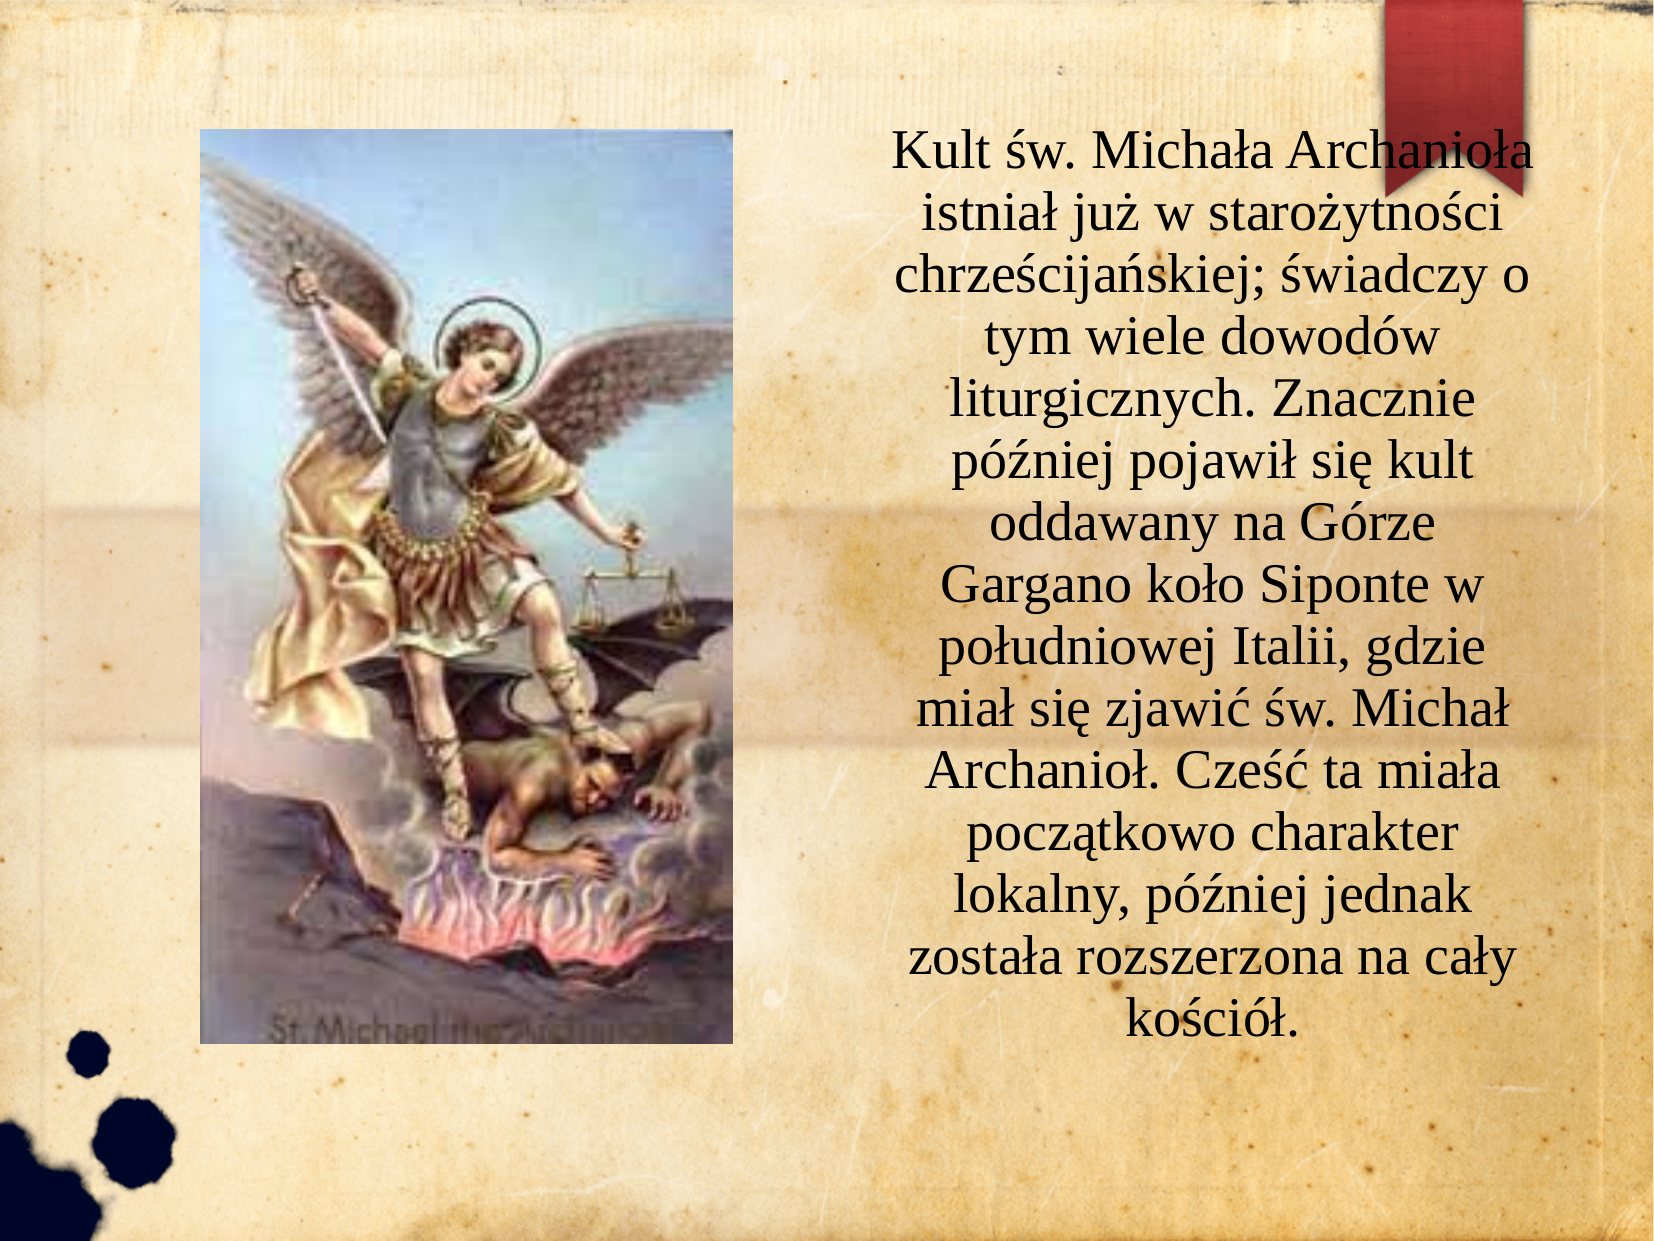

Kult św. Michała Archanioła istniał już w starożytności chrześcijańskiej; świadczy o tym wiele dowodów liturgicznych. Znacznie później pojawił się kult oddawany na Górze Gargano koło Siponte w południowej Italii, gdzie miał się zjawić św. Michał Archanioł. Cześć ta miała początkowo charakter lokalny, później jednak została rozszerzona na cały kościół.
#